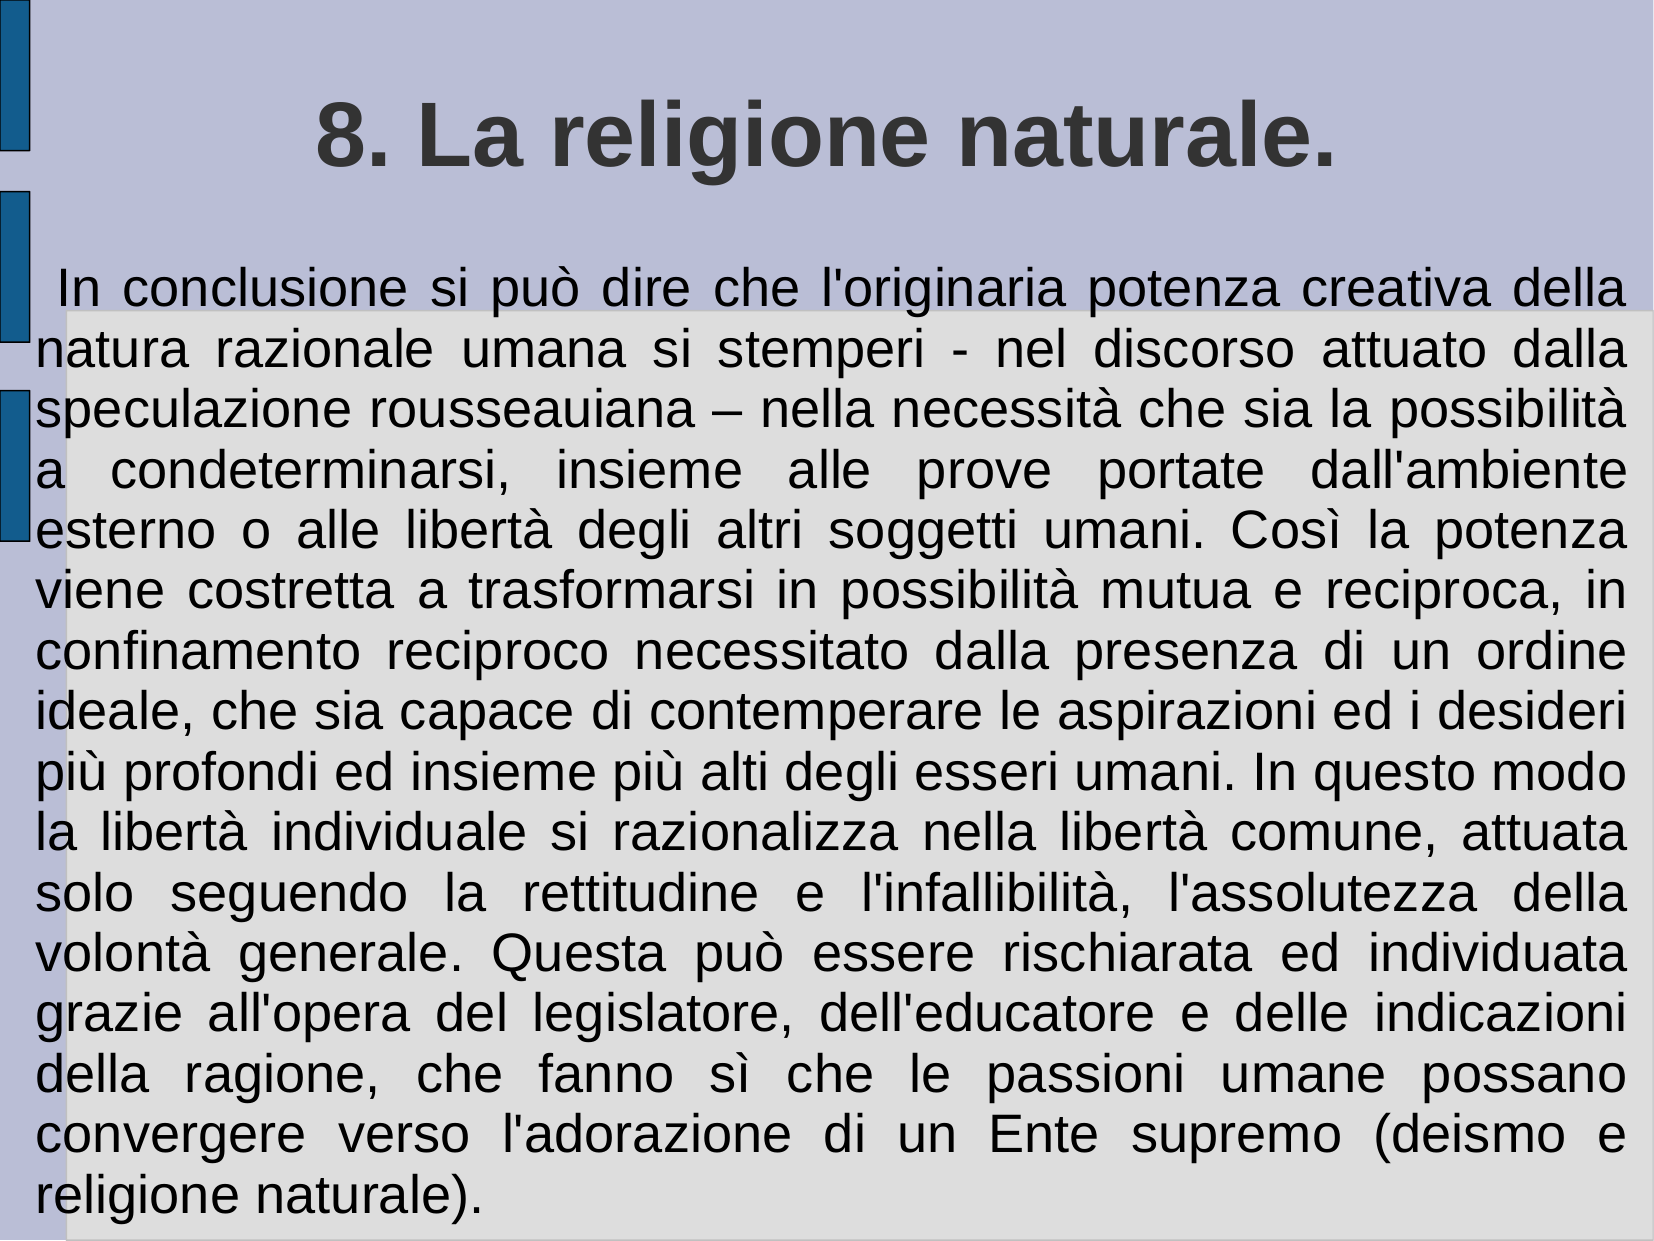

# 8. La religione naturale.
 In conclusione si può dire che l'originaria potenza creativa della natura razionale umana si stemperi - nel discorso attuato dalla speculazione rousseauiana – nella necessità che sia la possibilità a condeterminarsi, insieme alle prove portate dall'ambiente esterno o alle libertà degli altri soggetti umani. Così la potenza viene costretta a trasformarsi in possibilità mutua e reciproca, in confinamento reciproco necessitato dalla presenza di un ordine ideale, che sia capace di contemperare le aspirazioni ed i desideri più profondi ed insieme più alti degli esseri umani. In questo modo la libertà individuale si razionalizza nella libertà comune, attuata solo seguendo la rettitudine e l'infallibilità, l'assolutezza della volontà generale. Questa può essere rischiarata ed individuata grazie all'opera del legislatore, dell'educatore e delle indicazioni della ragione, che fanno sì che le passioni umane possano convergere verso l'adorazione di un Ente supremo (deismo e religione naturale).